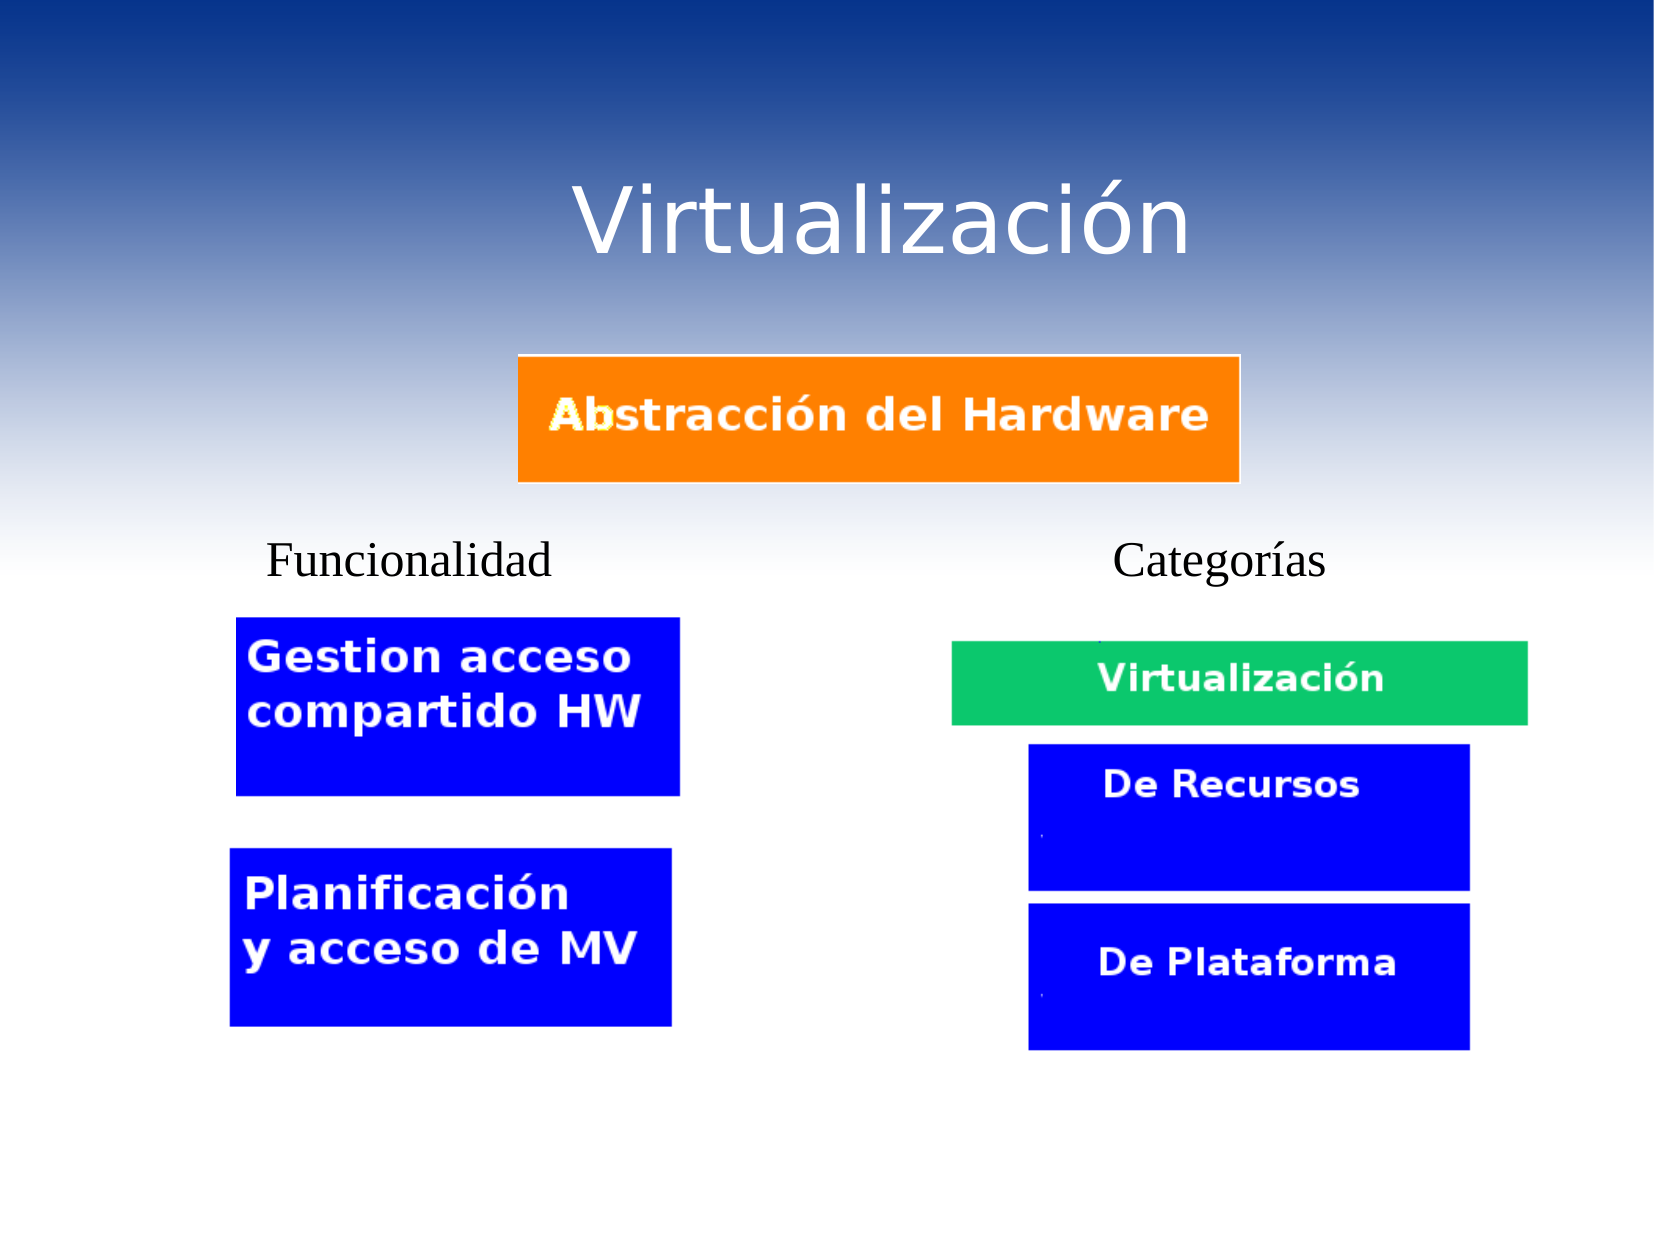

# Virtualización
Funcionalidad
Categorías
<Abstracción del Hardware de una máquina>